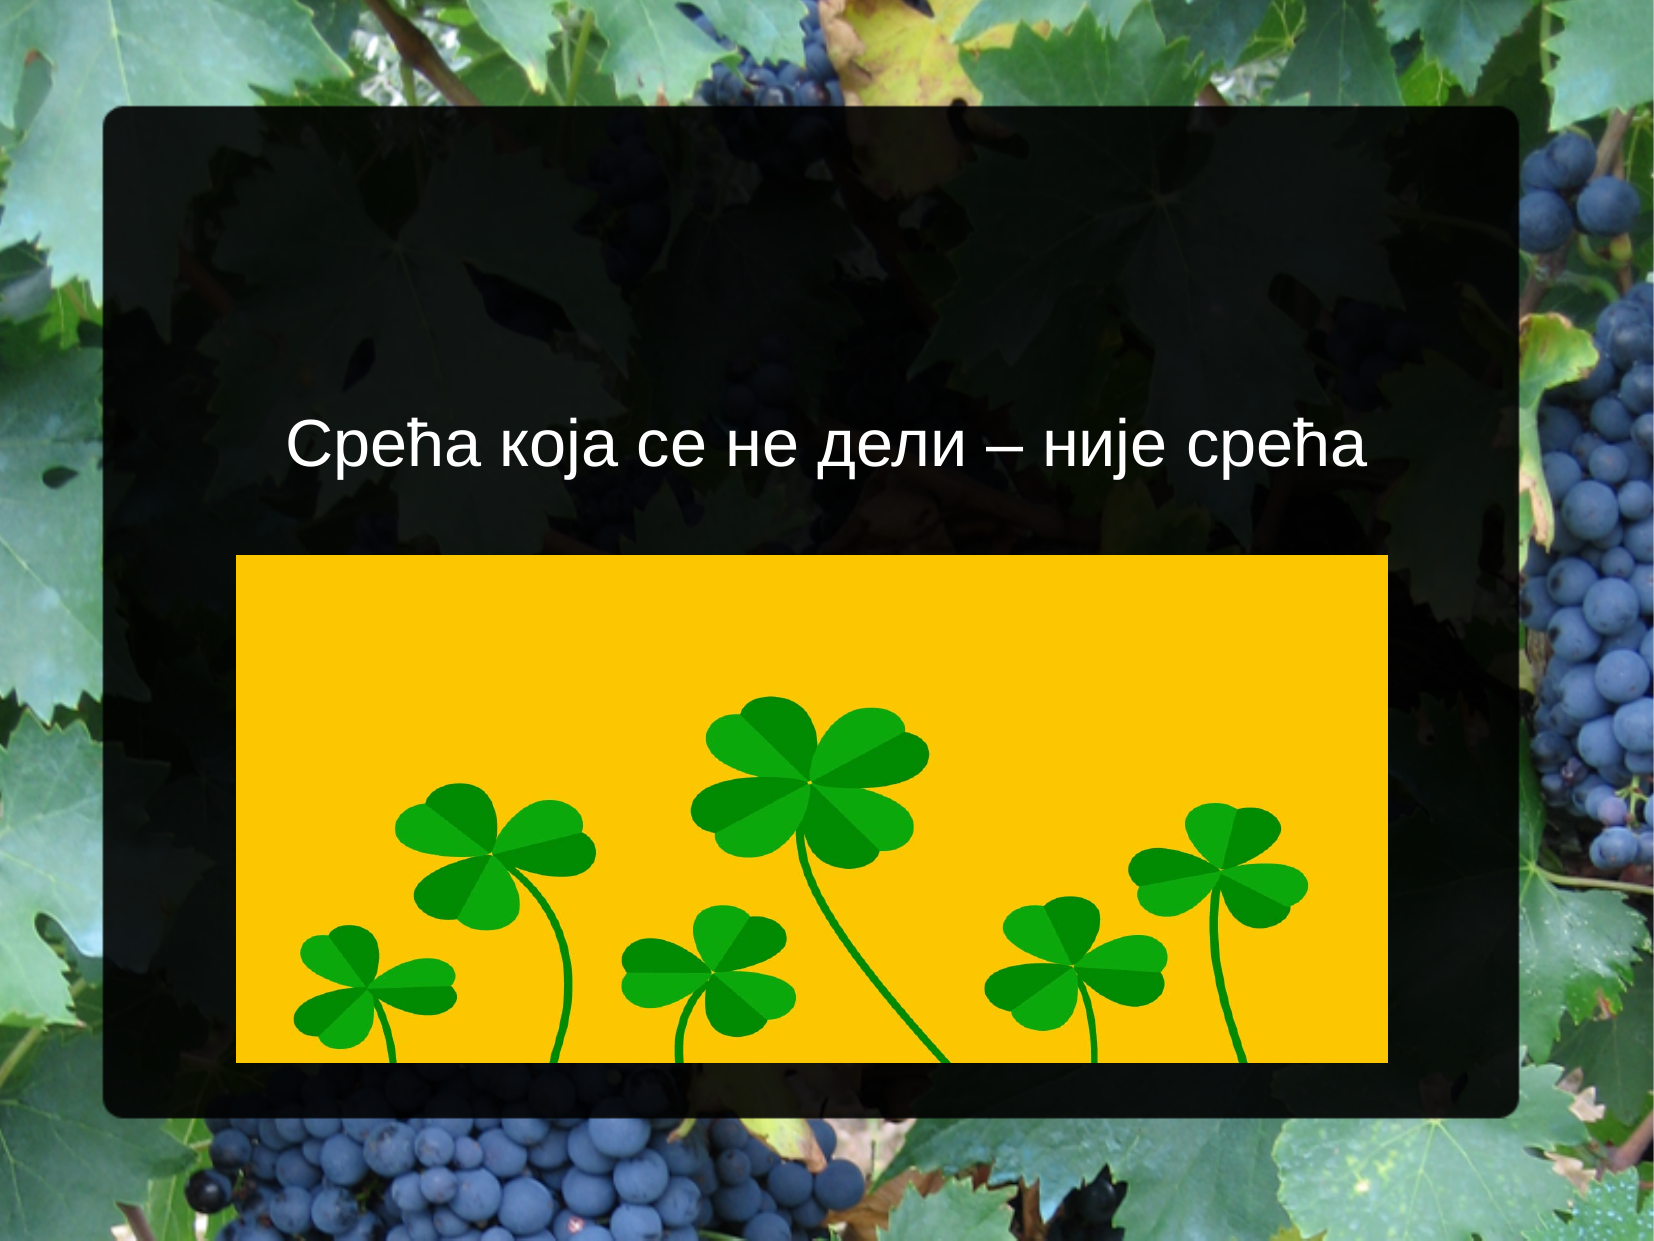

# Срећа која се не дели – није срећа